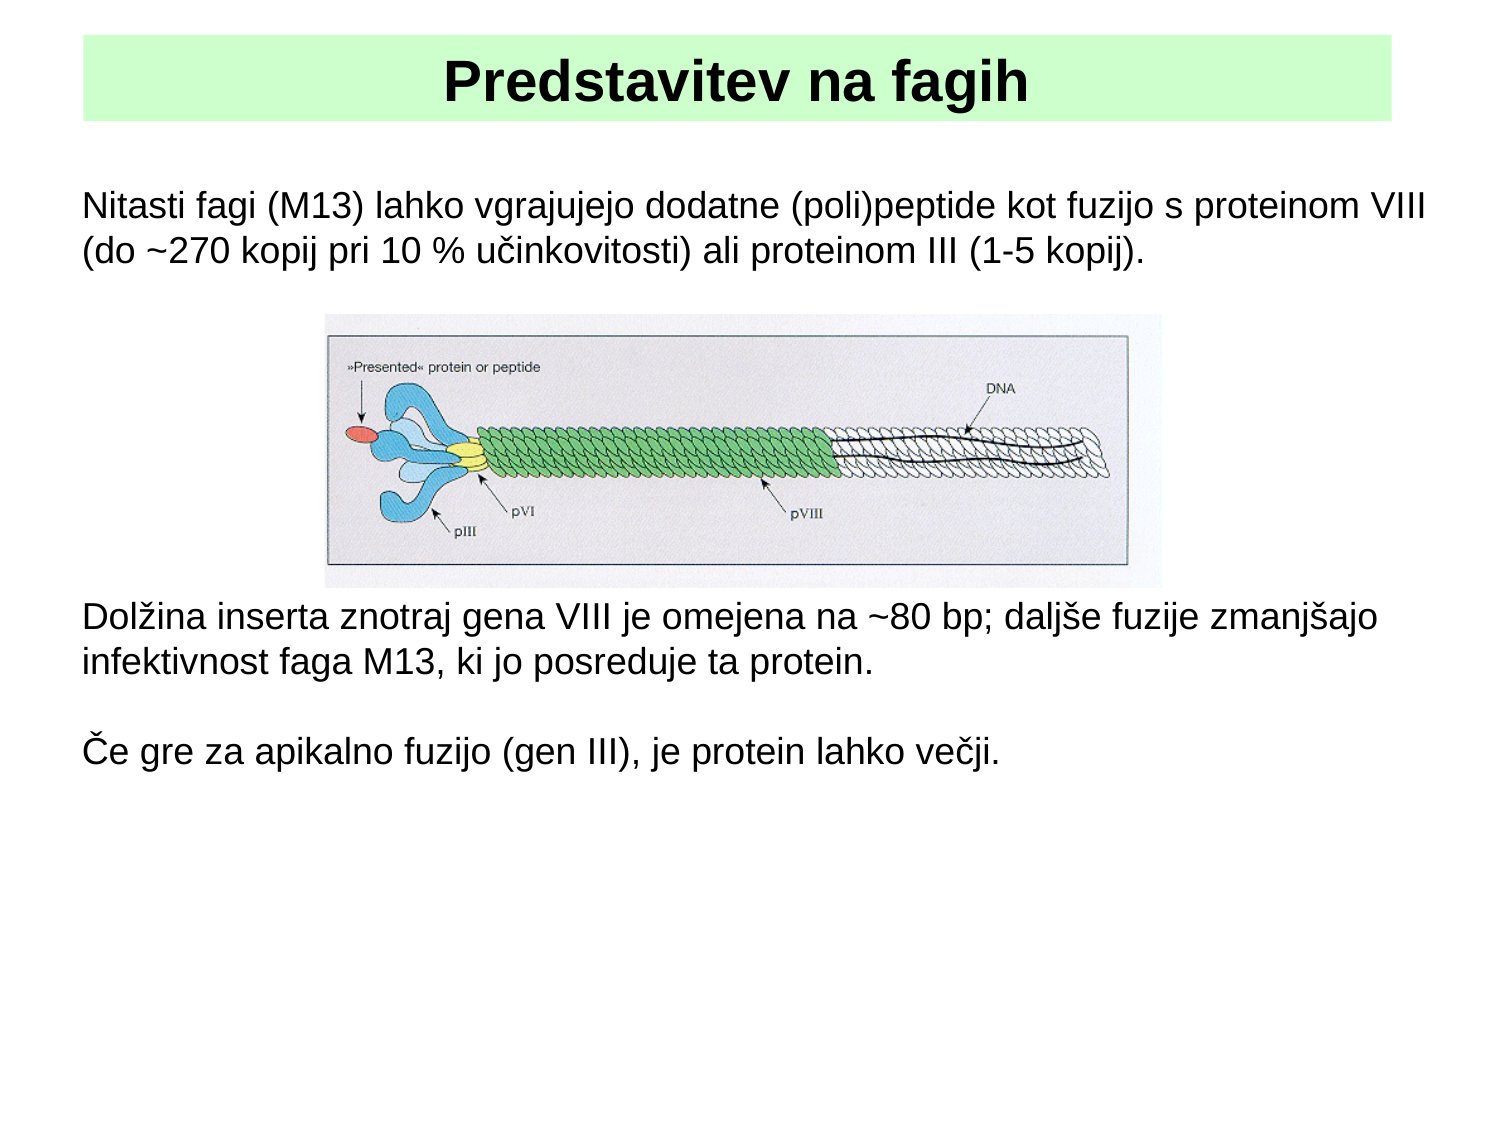

# Predstavitev na fagih
Nitasti fagi (M13) lahko vgrajujejo dodatne (poli)peptide kot fuzijo s proteinom VIII (do ~270 kopij pri 10 % učinkovitosti) ali proteinom III (1-5 kopij).
Dolžina inserta znotraj gena VIII je omejena na ~80 bp; daljše fuzije zmanjšajo infektivnost faga M13, ki jo posreduje ta protein.
Če gre za apikalno fuzijo (gen III), je protein lahko večji.